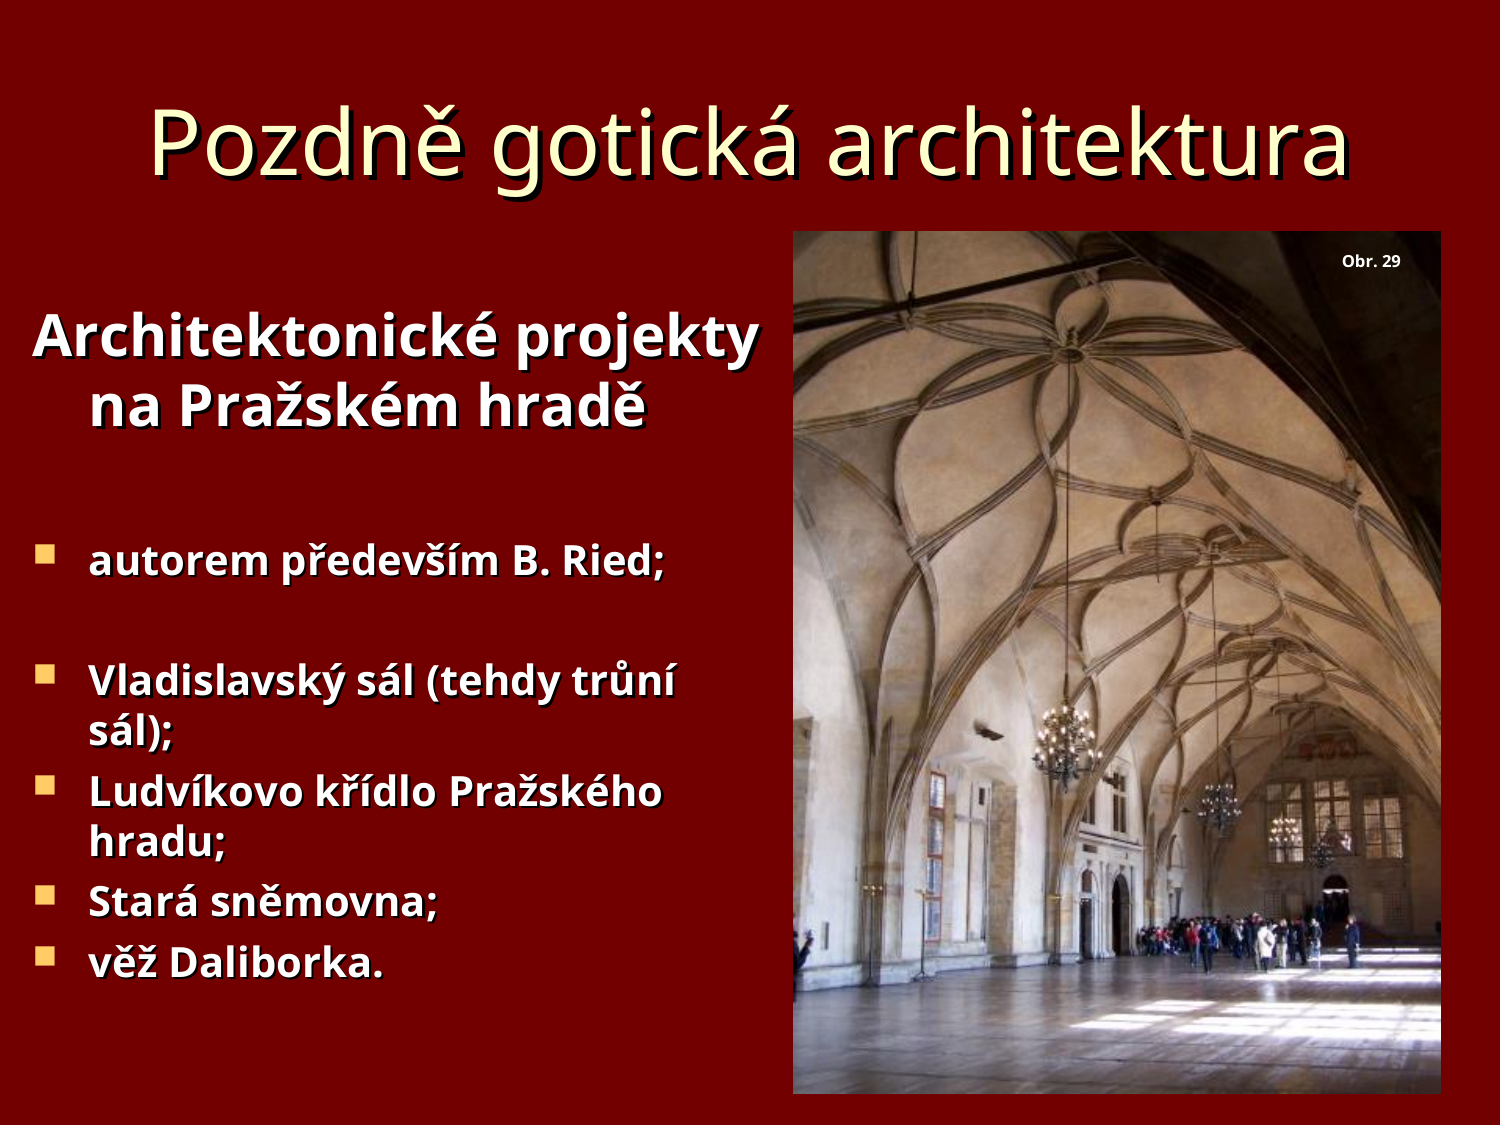

# Pozdně gotická architektura
Obr. 29
Architektonické projekty na Pražském hradě
autorem především B. Ried;
Vladislavský sál (tehdy trůní sál);
Ludvíkovo křídlo Pražského hradu;
Stará sněmovna;
věž Daliborka.